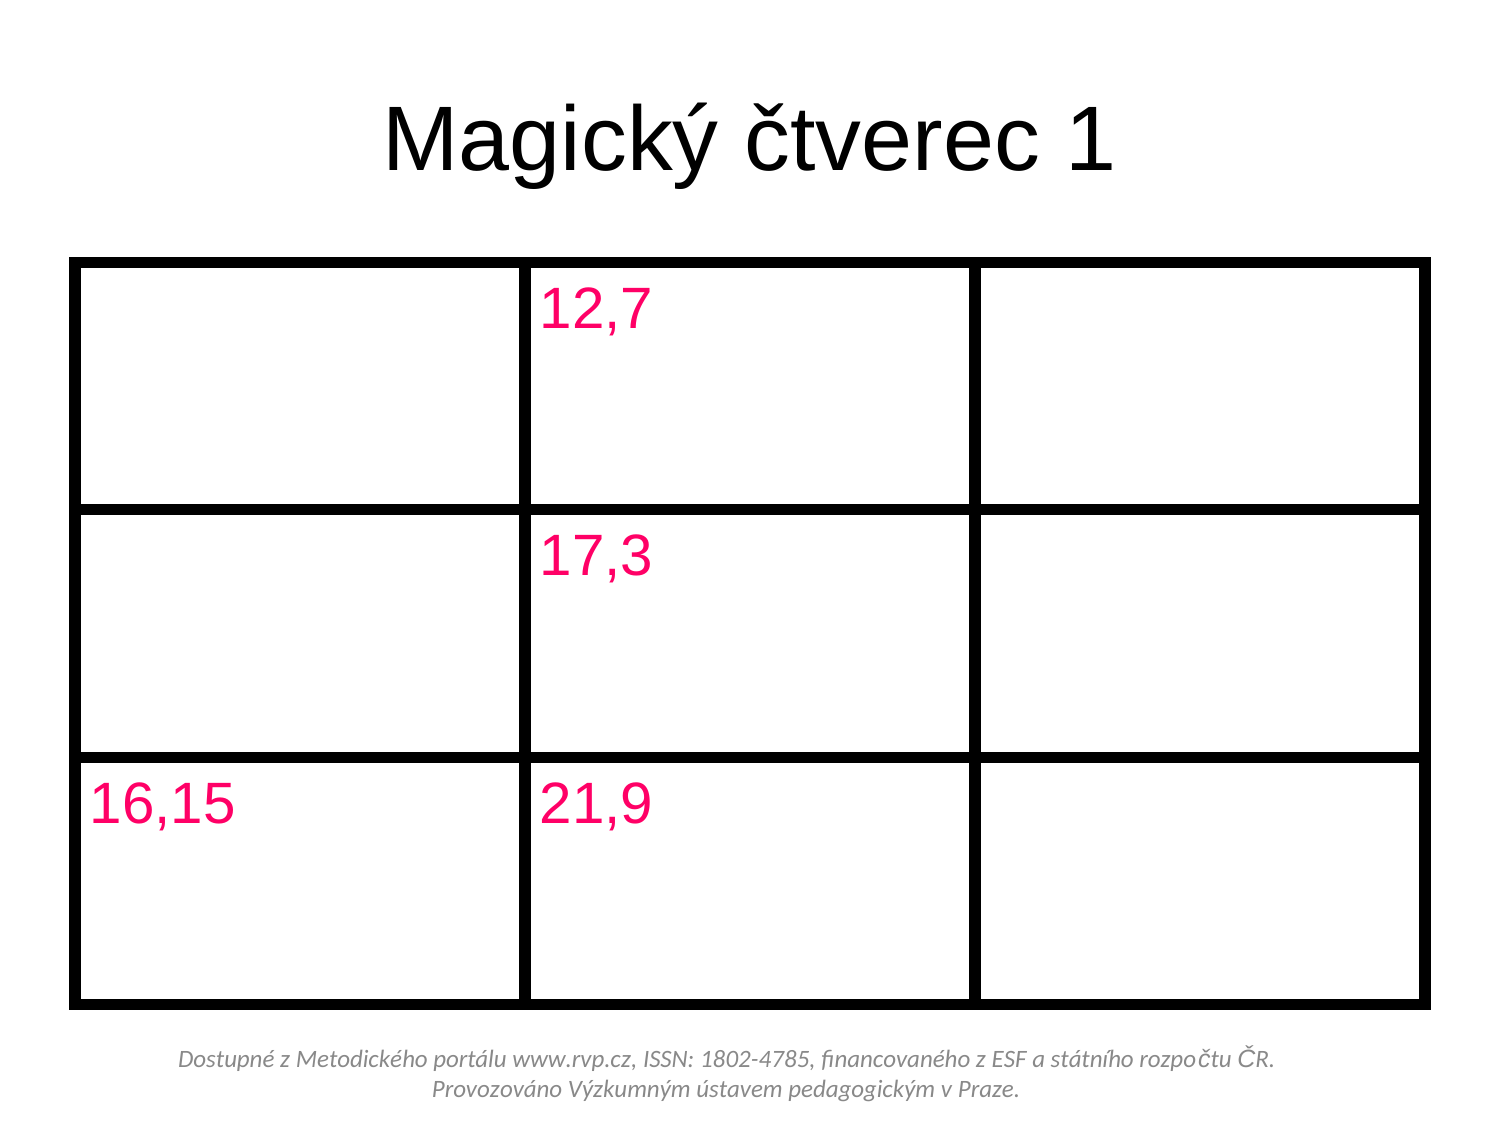

# Magický čtverec 1
| | 12,7 | |
| --- | --- | --- |
| | 17,3 | |
| 16,15 | 21,9 | |
Dostupné z Metodického portálu www.rvp.cz, ISSN: 1802-4785, financovaného z ESF a státního rozpočtu ČR. Provozováno Výzkumným ústavem pedagogickým v Praze.